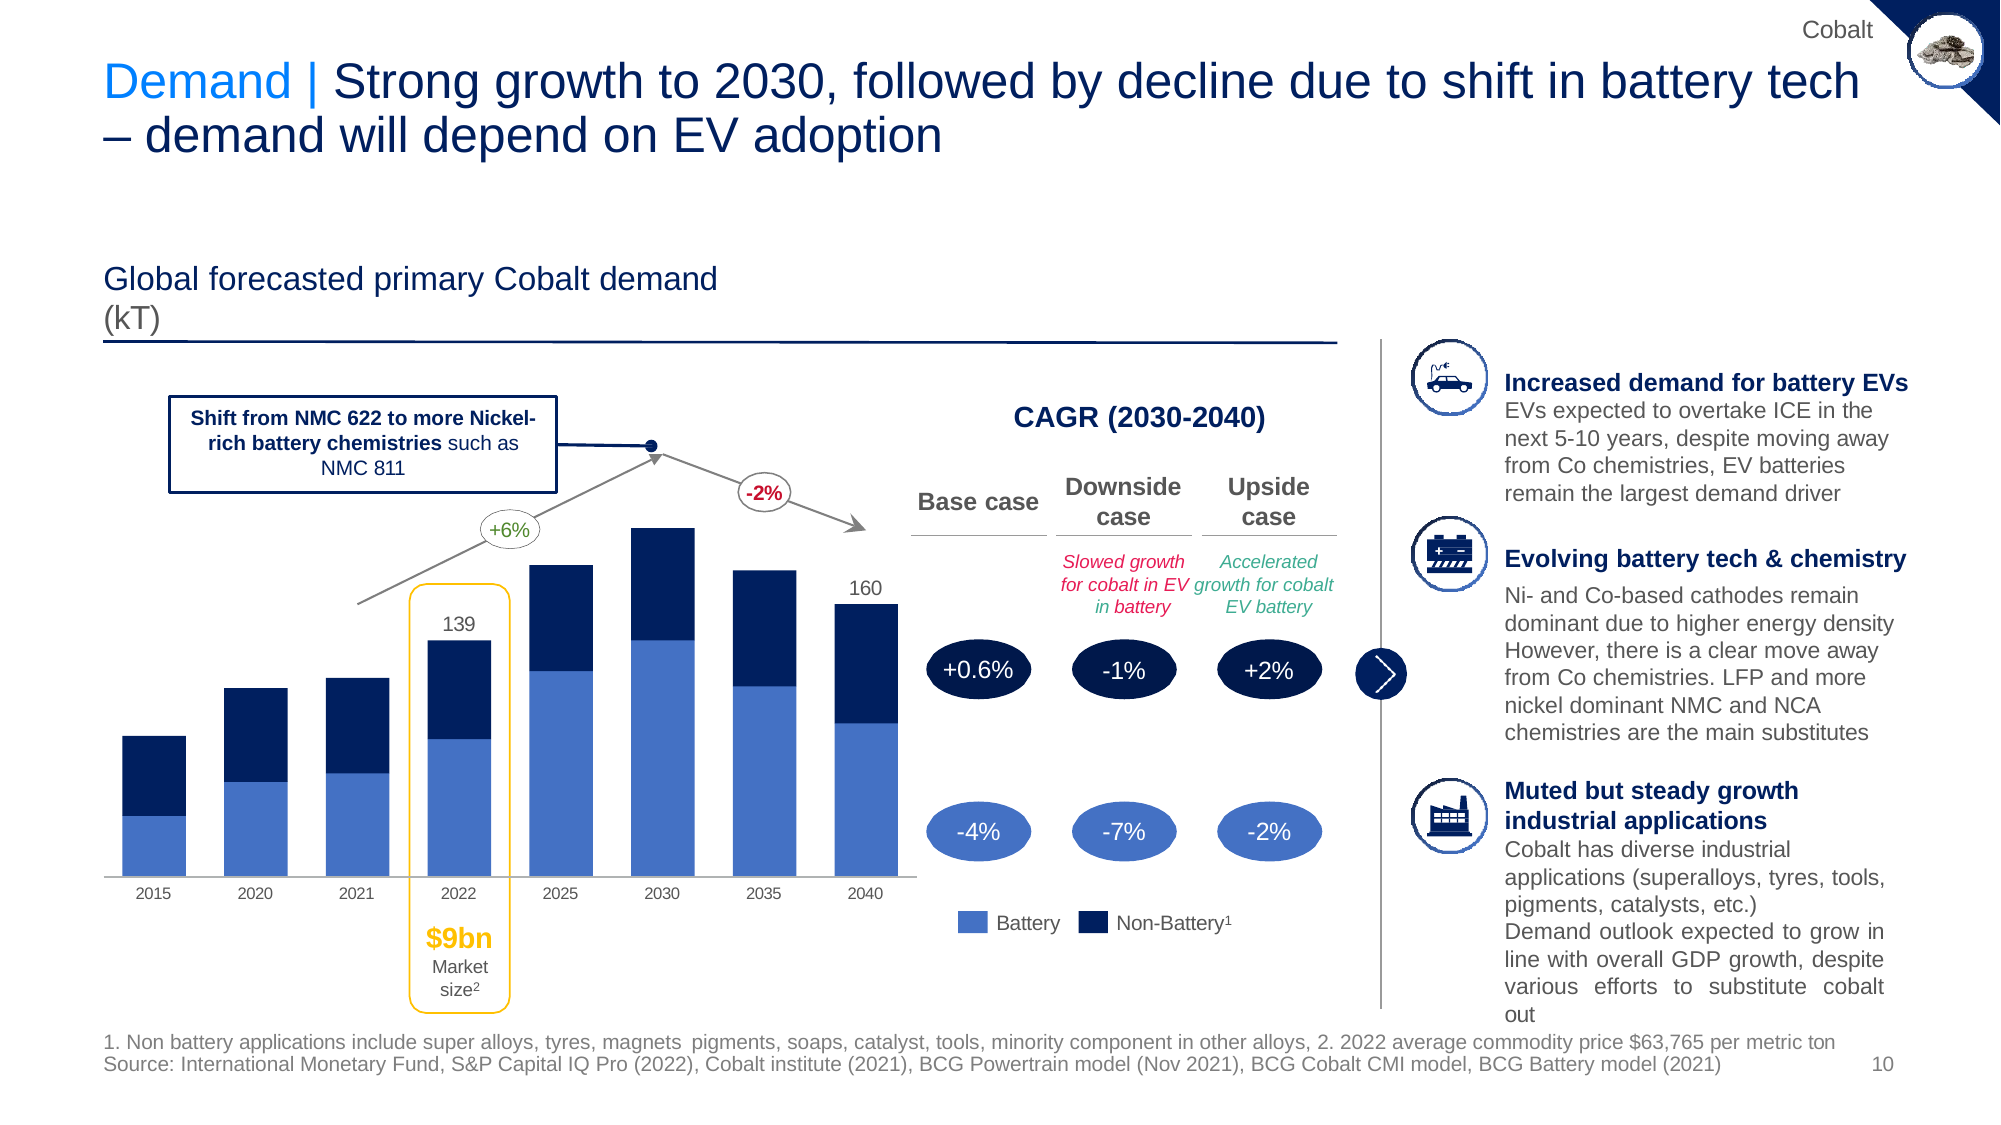

Cobalt
# Demand | Strong growth to 2030, followed by decline due to shift in battery tech
– demand will depend on EV adoption
Global forecasted primary Cobalt demand (kT)
Increased demand for battery EVs EVs expected to overtake ICE in the next 5-10 years, despite moving away from Co chemistries, EV batteries remain the largest demand driver
CAGR (2030-2040)
Shift from NMC 622 to more Nickel- rich battery chemistries such as NMC 811
Downside case
Upside case
-2%
Base case
+6%
Evolving battery tech & chemistry
Ni- and Co-based cathodes remain dominant due to higher energy density However, there is a clear move away from Co chemistries. LFP and more nickel dominant NMC and NCA chemistries are the main substitutes
Slowed growth	Accelerated
for cobalt in EV growth for cobalt in battery	EV battery
-1%	+2%
160
139
+0.6%
Muted but steady growth industrial applications Cobalt has diverse industrial
applications (superalloys, tyres, tools,
pigments, catalysts, etc.)
Demand outlook expected to grow in line with overall GDP growth, despite various efforts to substitute cobalt out
-4%
-7%
-2%
2015
2020
2021
2022
2025
2030
2035
2040
Battery
Non-Battery1
$9bn
Market size2
1. Non battery applications include super alloys, tyres, magnets pigments, soaps, catalyst, tools, minority component in other alloys, 2. 2022 average commodity price $63,765 per metric ton Source: International Monetary Fund, S&P Capital IQ Pro (2022), Cobalt institute (2021), BCG Powertrain model (Nov 2021), BCG Cobalt CMI model, BCG Battery model (2021)
10